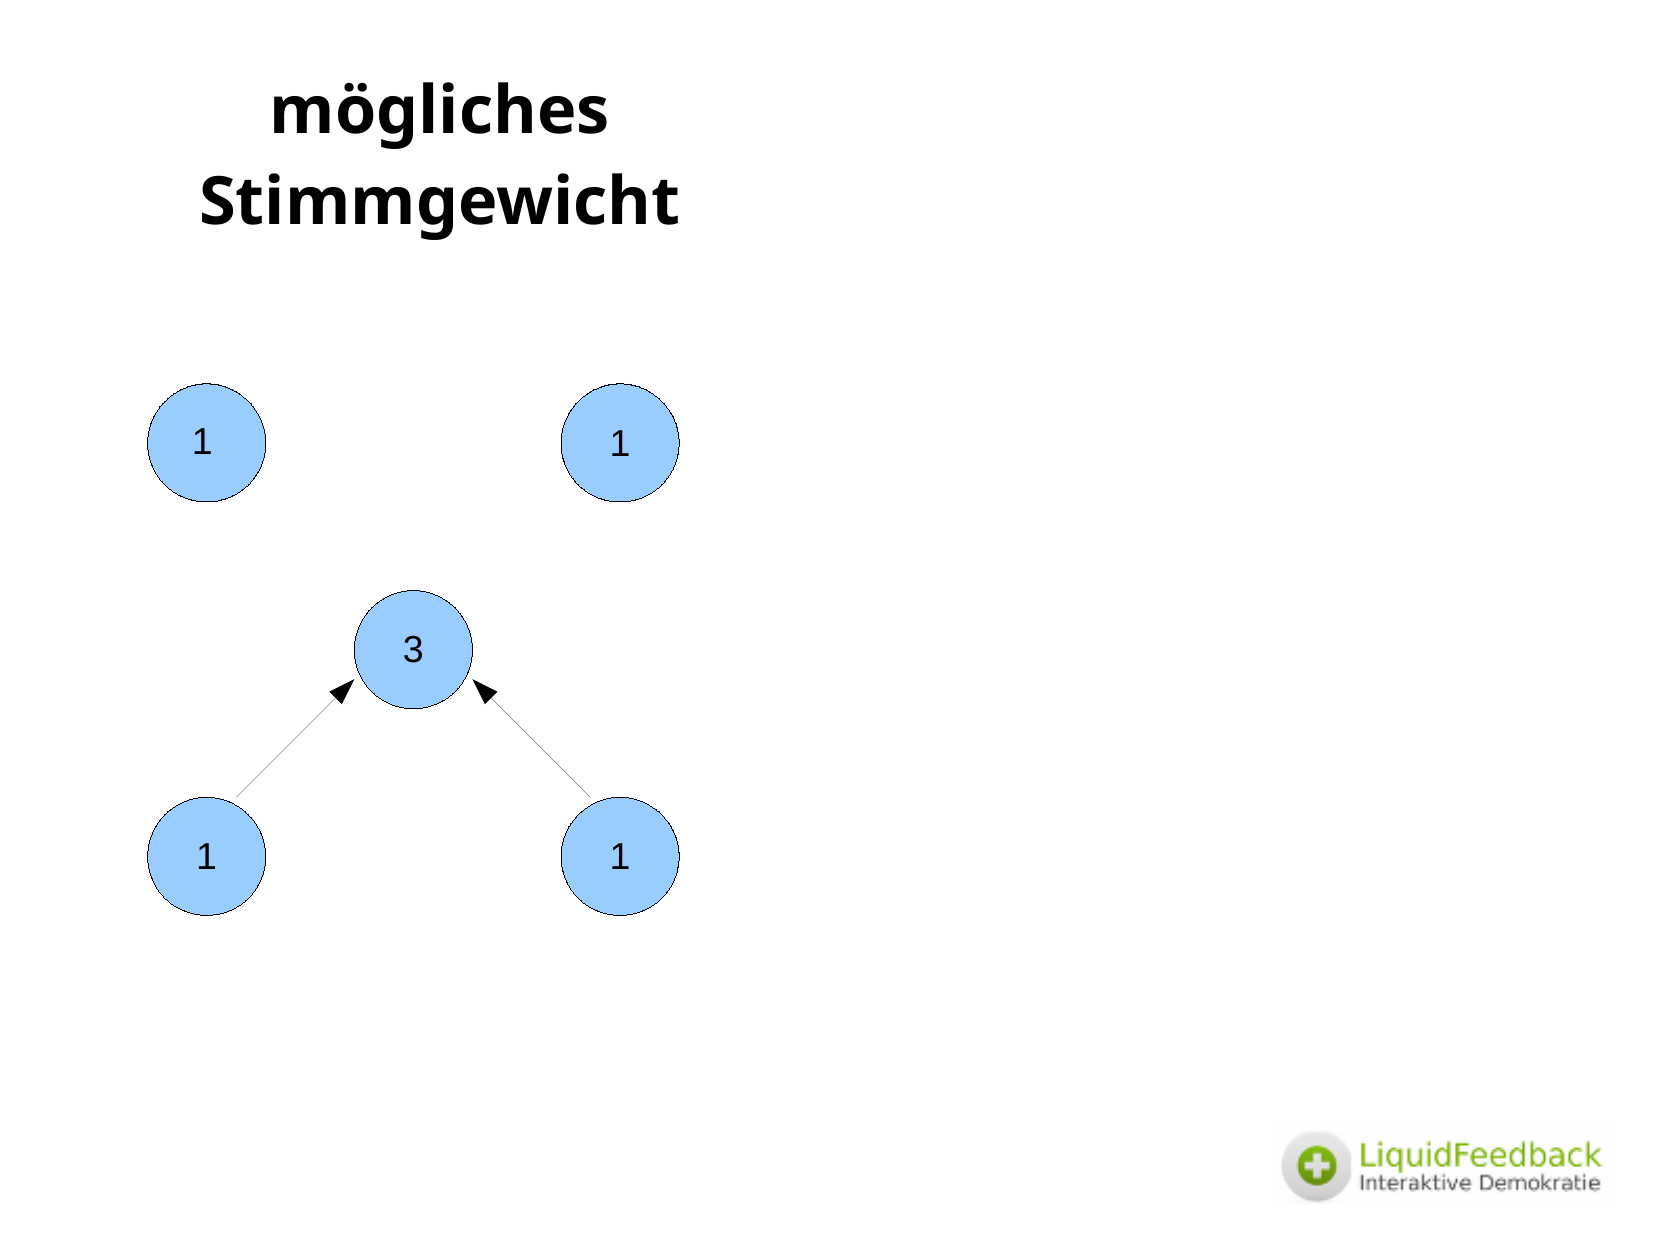

# mögliches Stimmgewicht
1
1
3
1
1